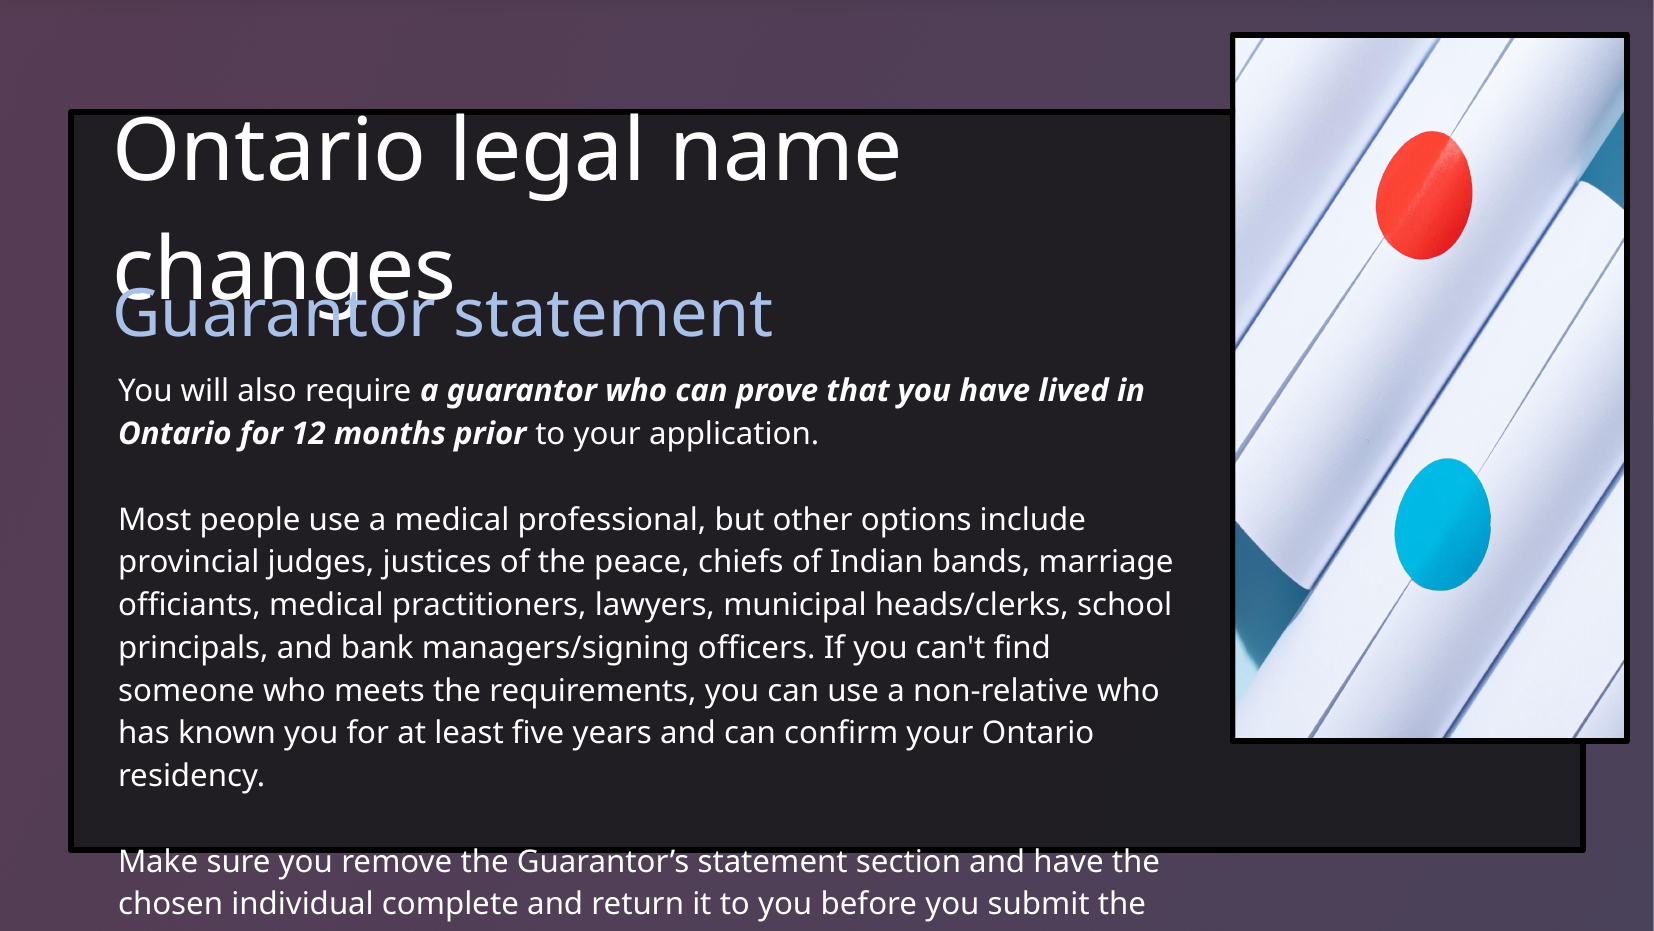

# Ontario legal name changes
Guarantor statement
You will also require a guarantor who can prove that you have lived in Ontario for 12 months prior to your application.
Most people use a medical professional, but other options include provincial judges, justices of the peace, chiefs of Indian bands, marriage officiants, medical practitioners, lawyers, municipal heads/clerks, school principals, and bank managers/signing officers. If you can't find someone who meets the requirements, you can use a non-relative who has known you for at least five years and can confirm your Ontario residency.
Make sure you remove the Guarantor’s statement section and have the chosen individual complete and return it to you before you submit the application.